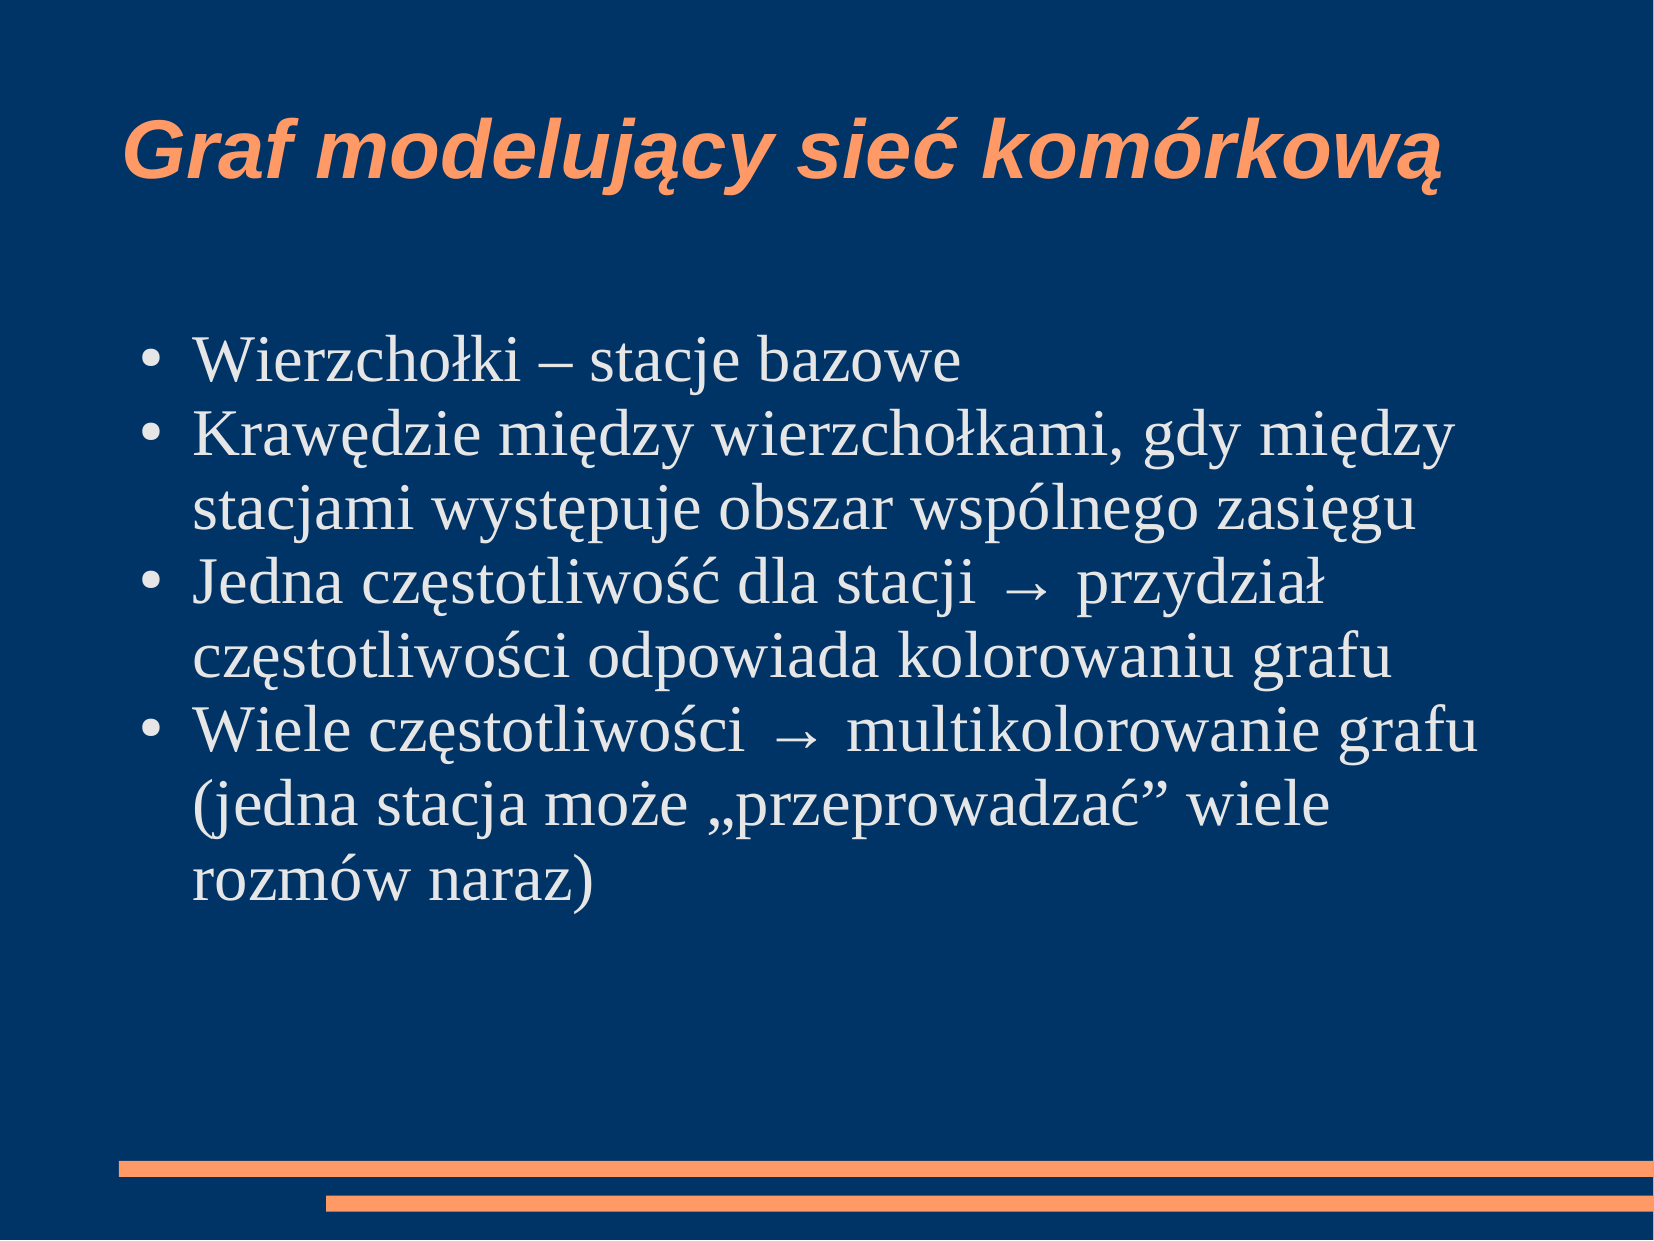

# Graf modelujący sieć komórkową
Wierzchołki – stacje bazowe
Krawędzie między wierzchołkami, gdy między stacjami występuje obszar wspólnego zasięgu
Jedna częstotliwość dla stacji → przydział częstotliwości odpowiada kolorowaniu grafu
Wiele częstotliwości → multikolorowanie grafu
(jedna stacja może „przeprowadzać” wiele rozmów naraz)